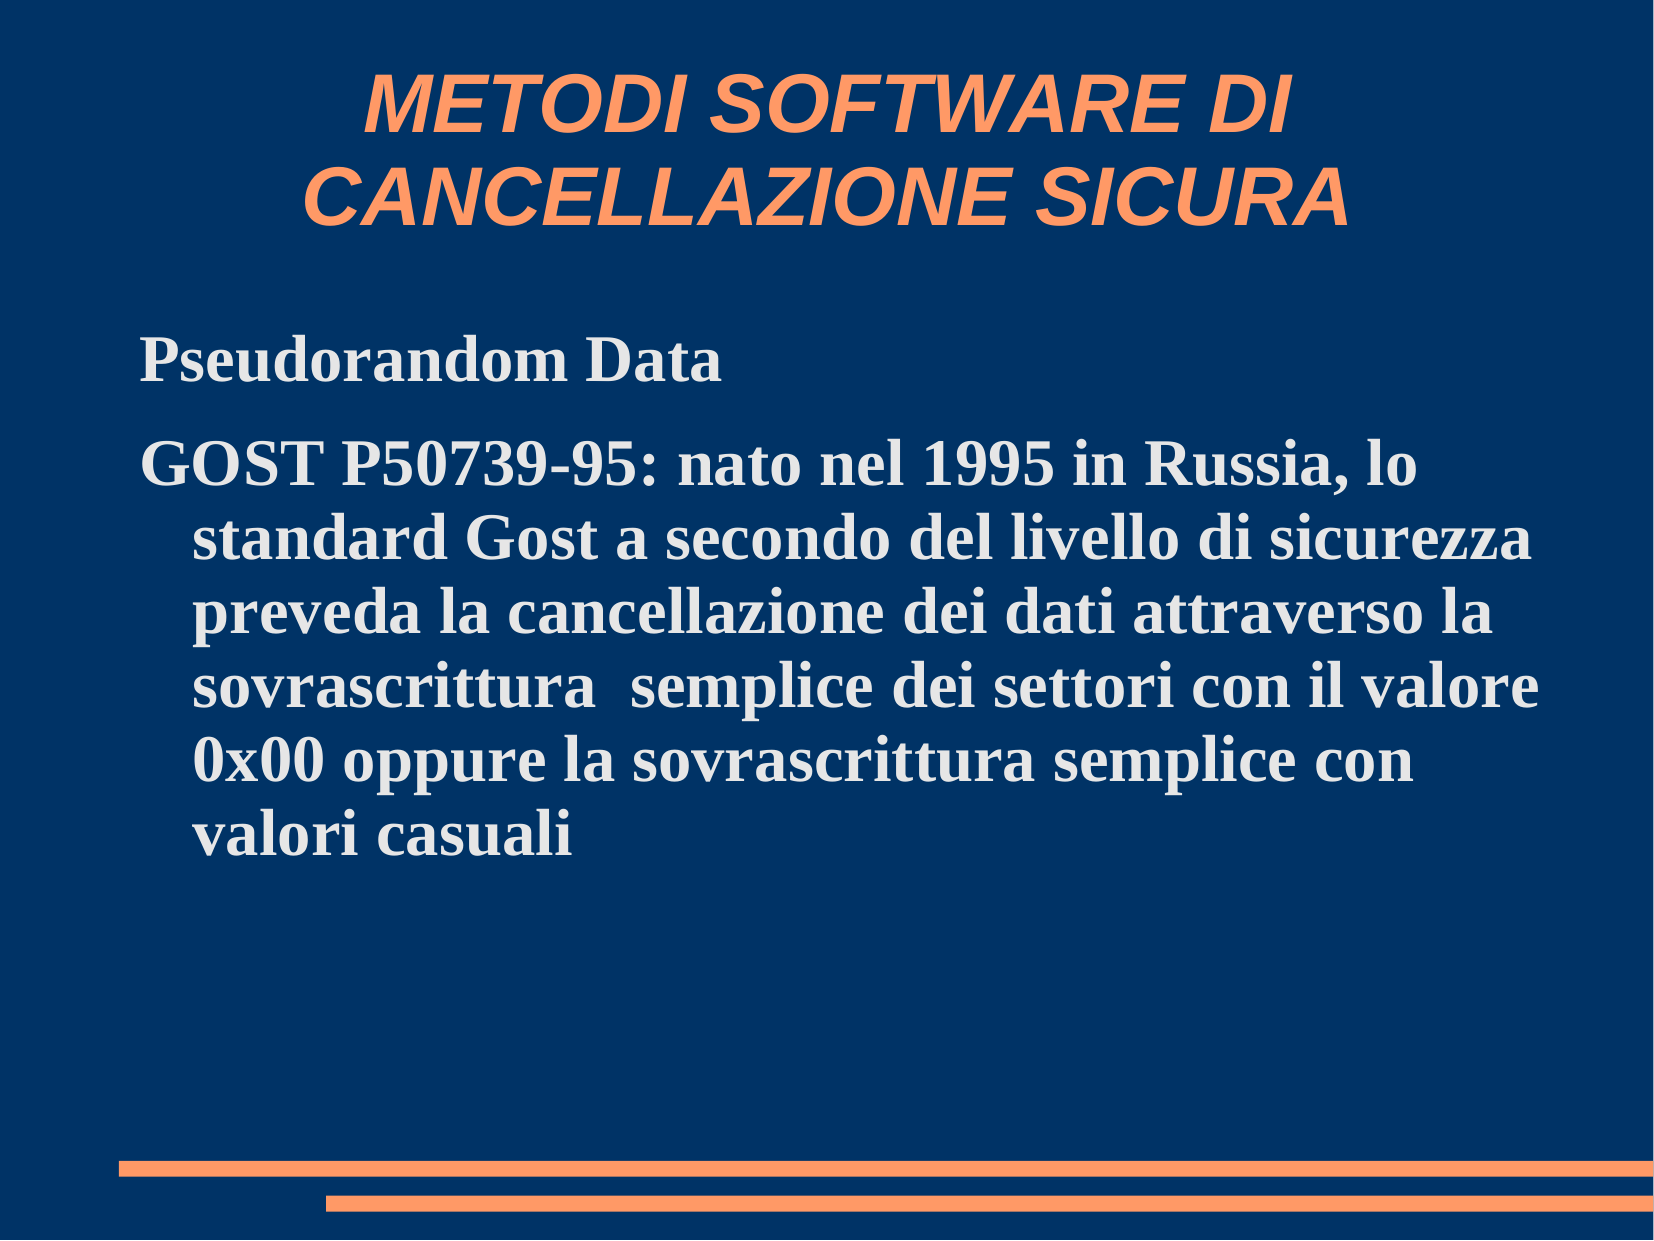

# METODI SOFTWARE DI CANCELLAZIONE SICURA
Pseudorandom Data
GOST P50739-95: nato nel 1995 in Russia, lo standard Gost a secondo del livello di sicurezza preveda la cancellazione dei dati attraverso la sovrascrittura semplice dei settori con il valore 0x00 oppure la sovrascrittura semplice con valori casuali